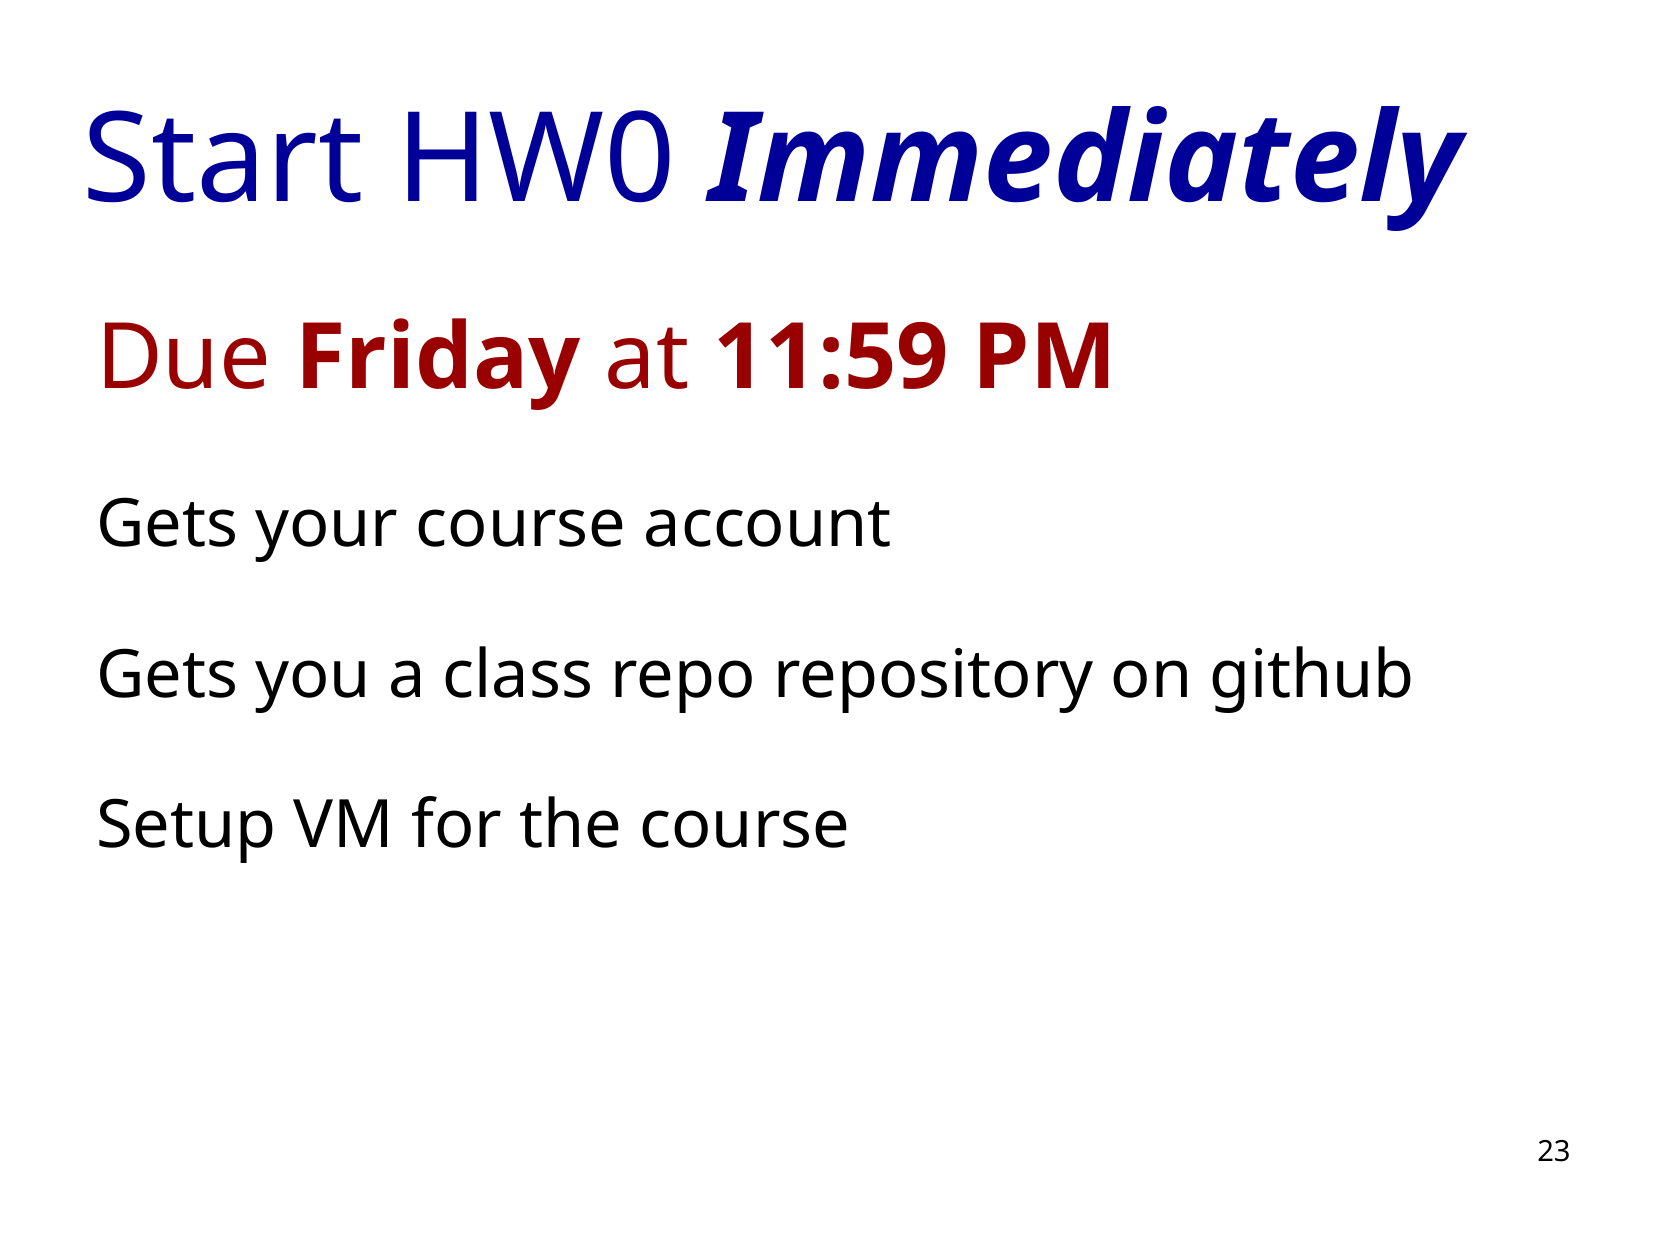

# Start HW0 Immediately
Due Friday at 11:59 PM
Gets your course account
Gets you a class repo repository on github
Setup VM for the course
23